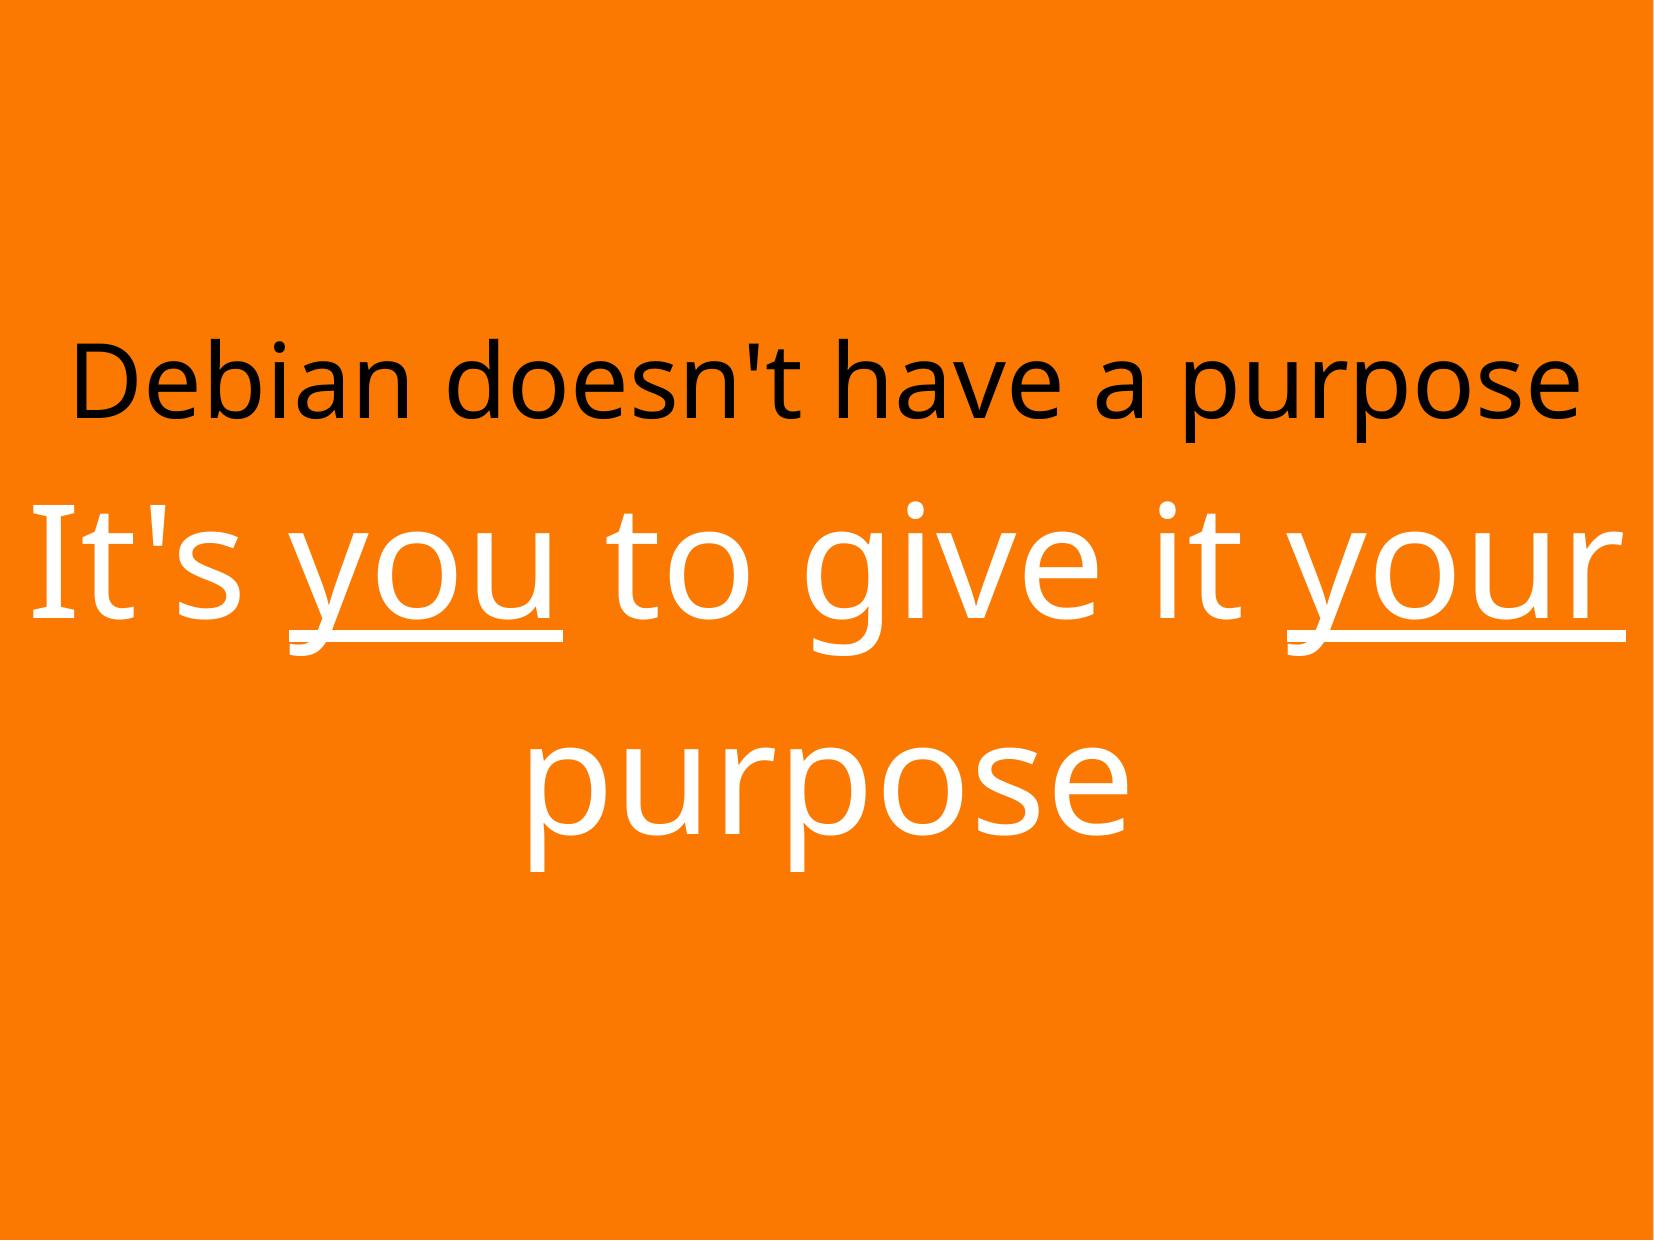

Debian doesn't have a purpose
It's you to give it your purpose